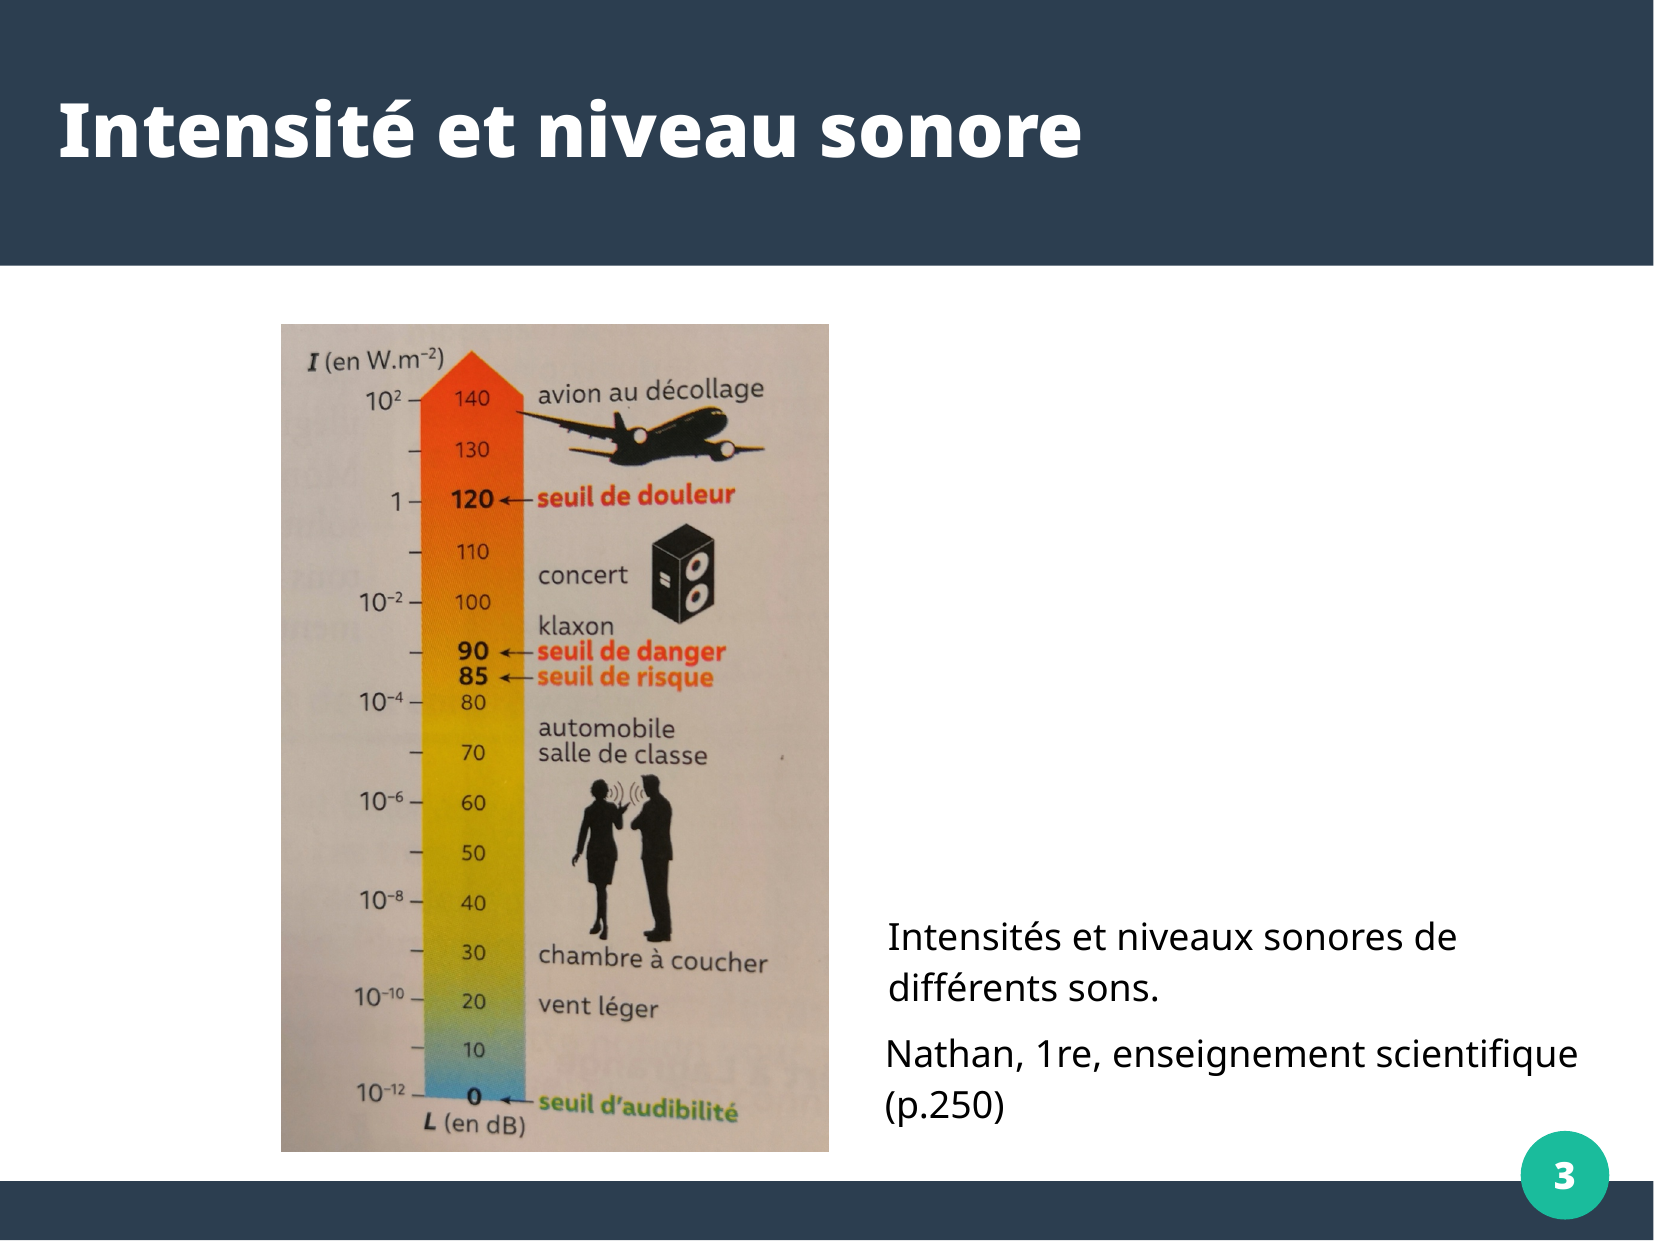

# Intensité et niveau sonore
Intensités et niveaux sonores de différents sons.
Nathan, 1re, enseignement scientifique (p.250)
3